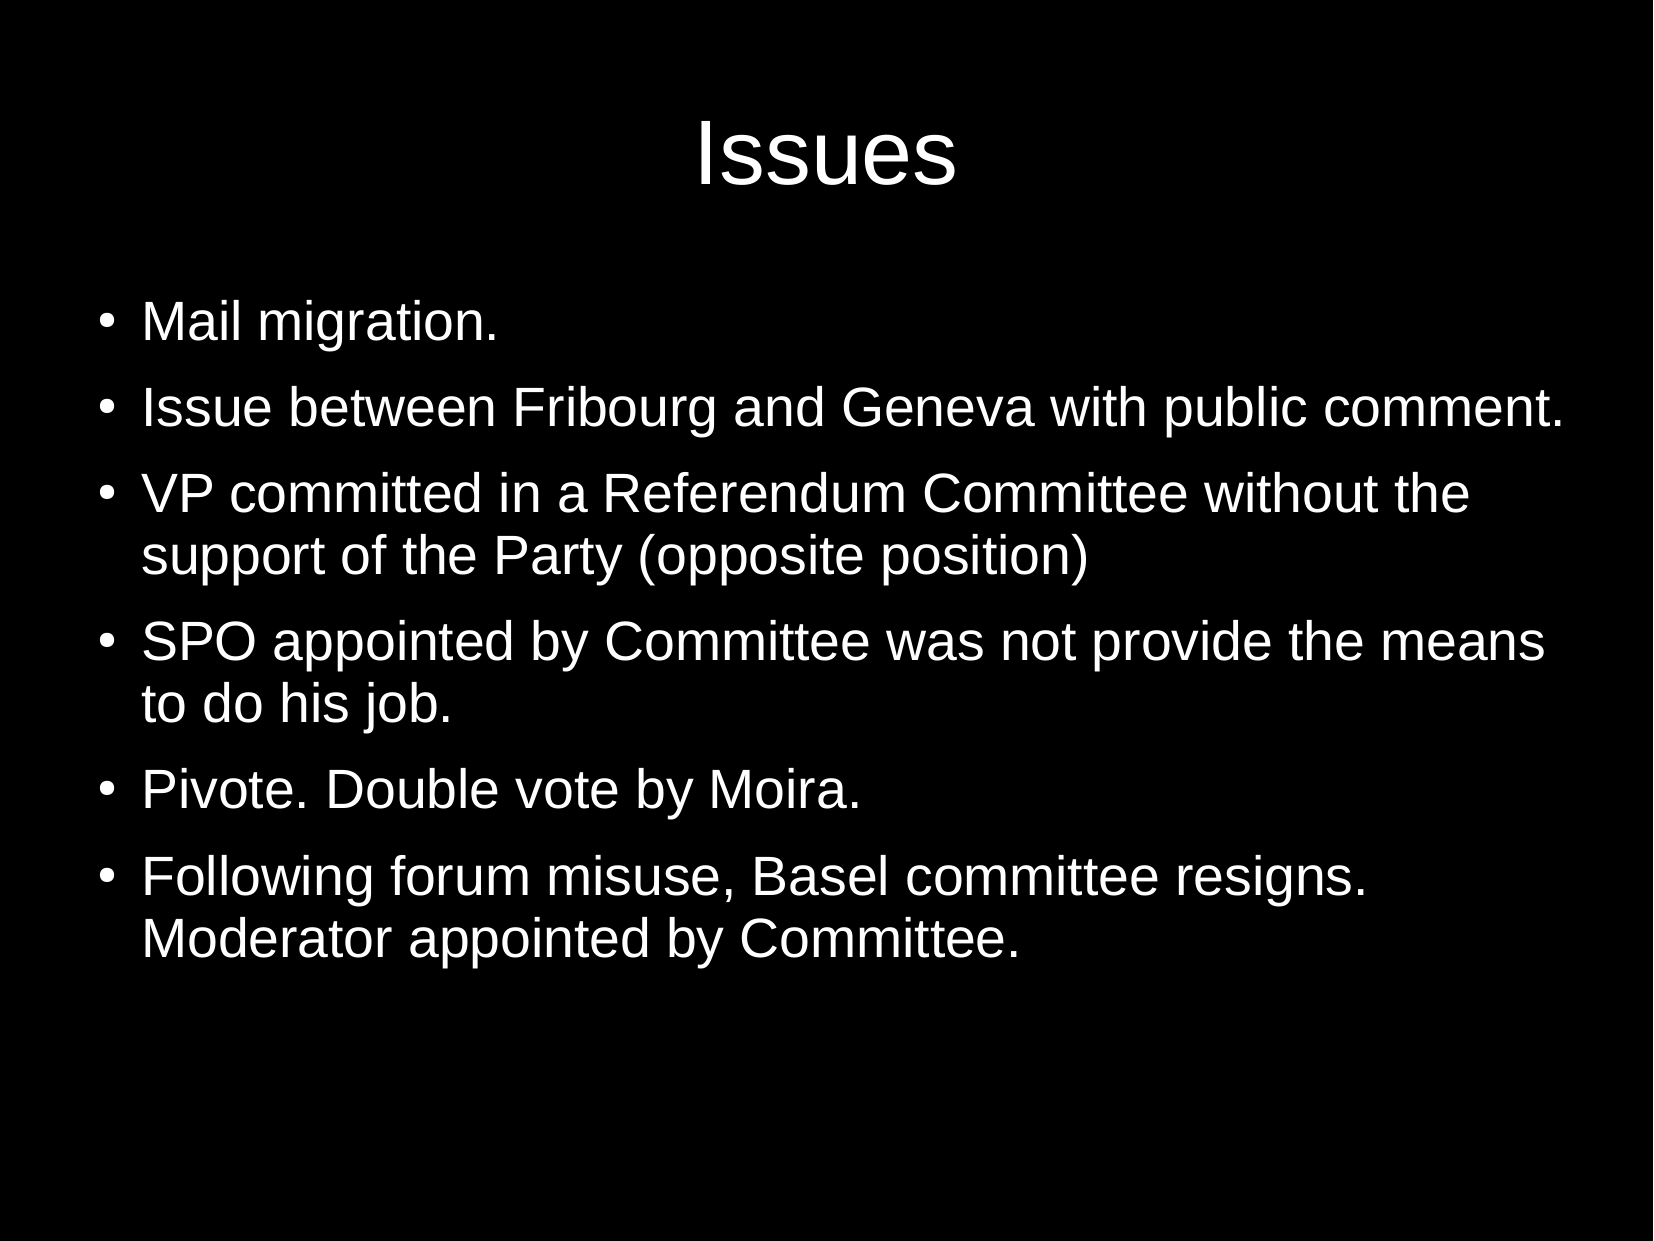

# Issues
Mail migration.
Issue between Fribourg and Geneva with public comment.
VP committed in a Referendum Committee without the support of the Party (opposite position)
SPO appointed by Committee was not provide the means to do his job.
Pivote. Double vote by Moira.
Following forum misuse, Basel committee resigns. Moderator appointed by Committee.